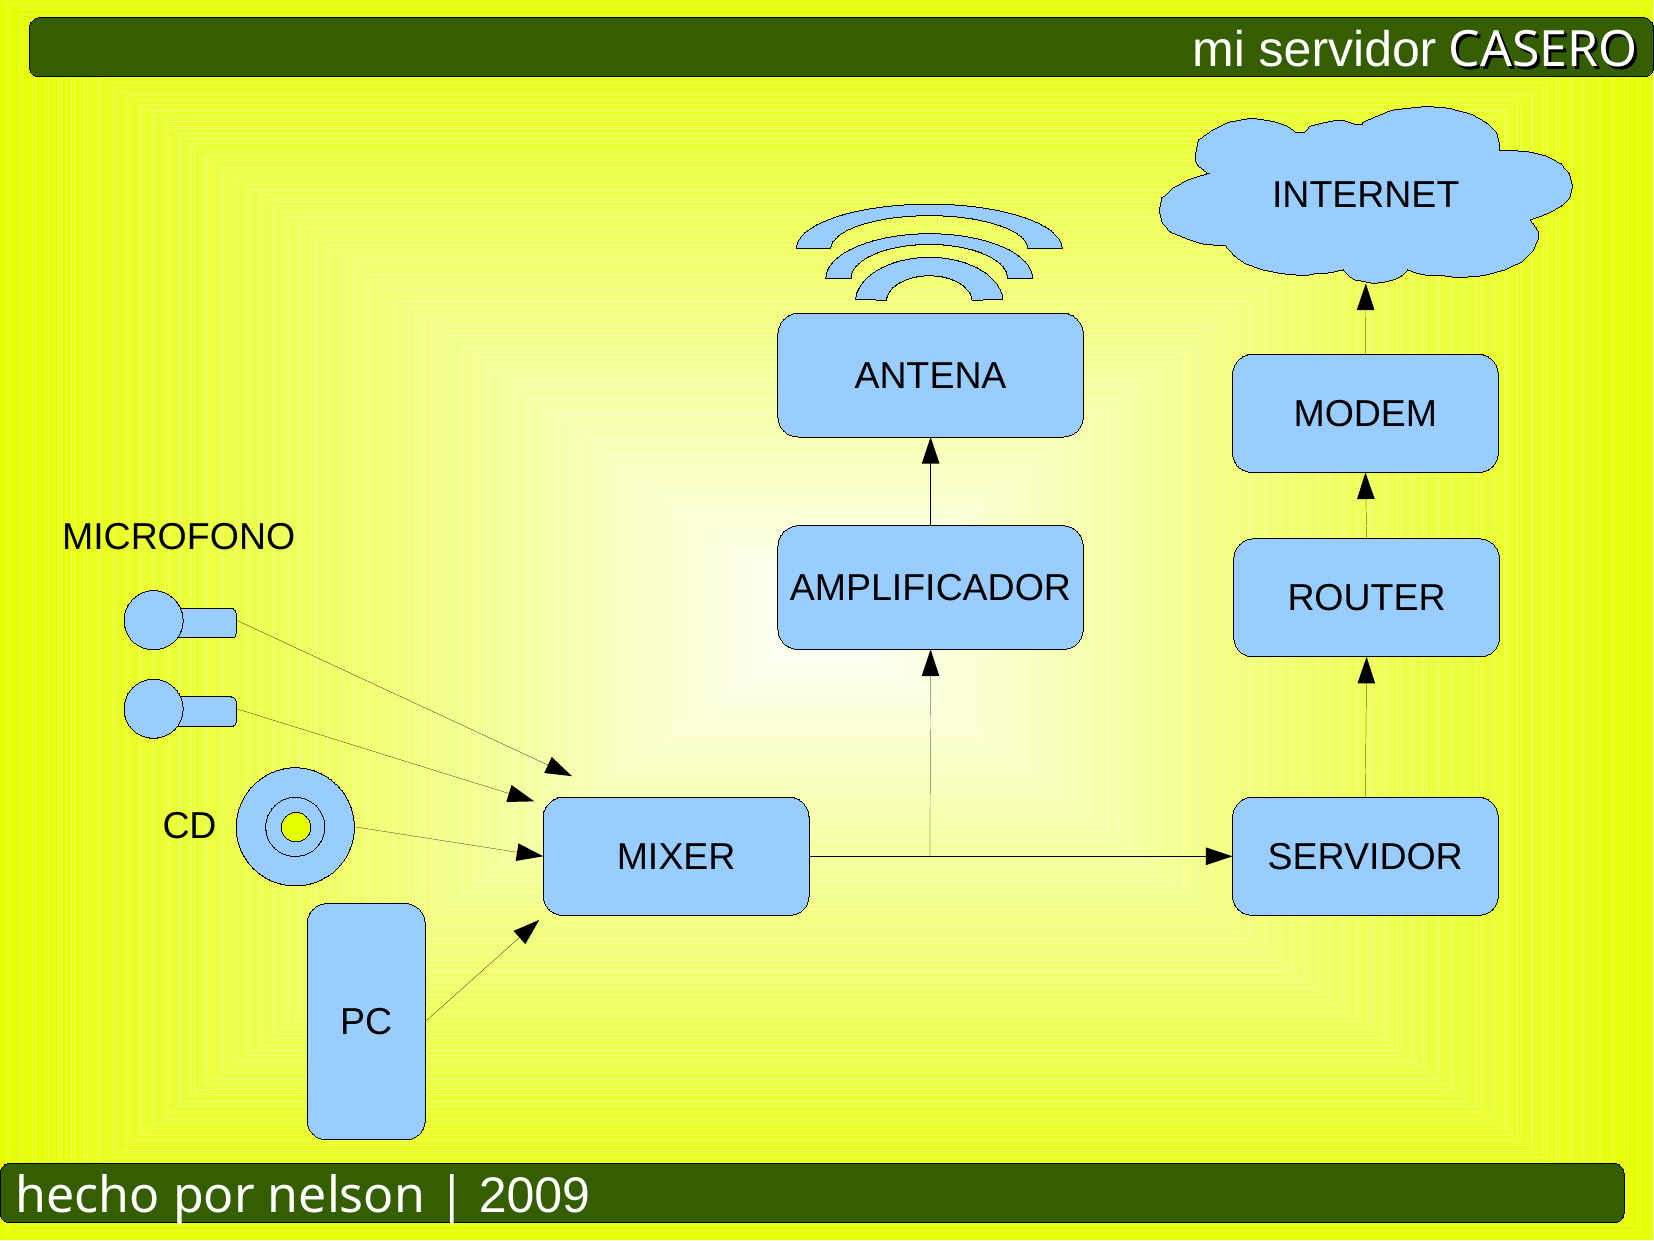

INTERNET
ANTENA
MODEM
MICROFONO
AMPLIFICADOR
ROUTER
CD
MIXER
SERVIDOR
PC